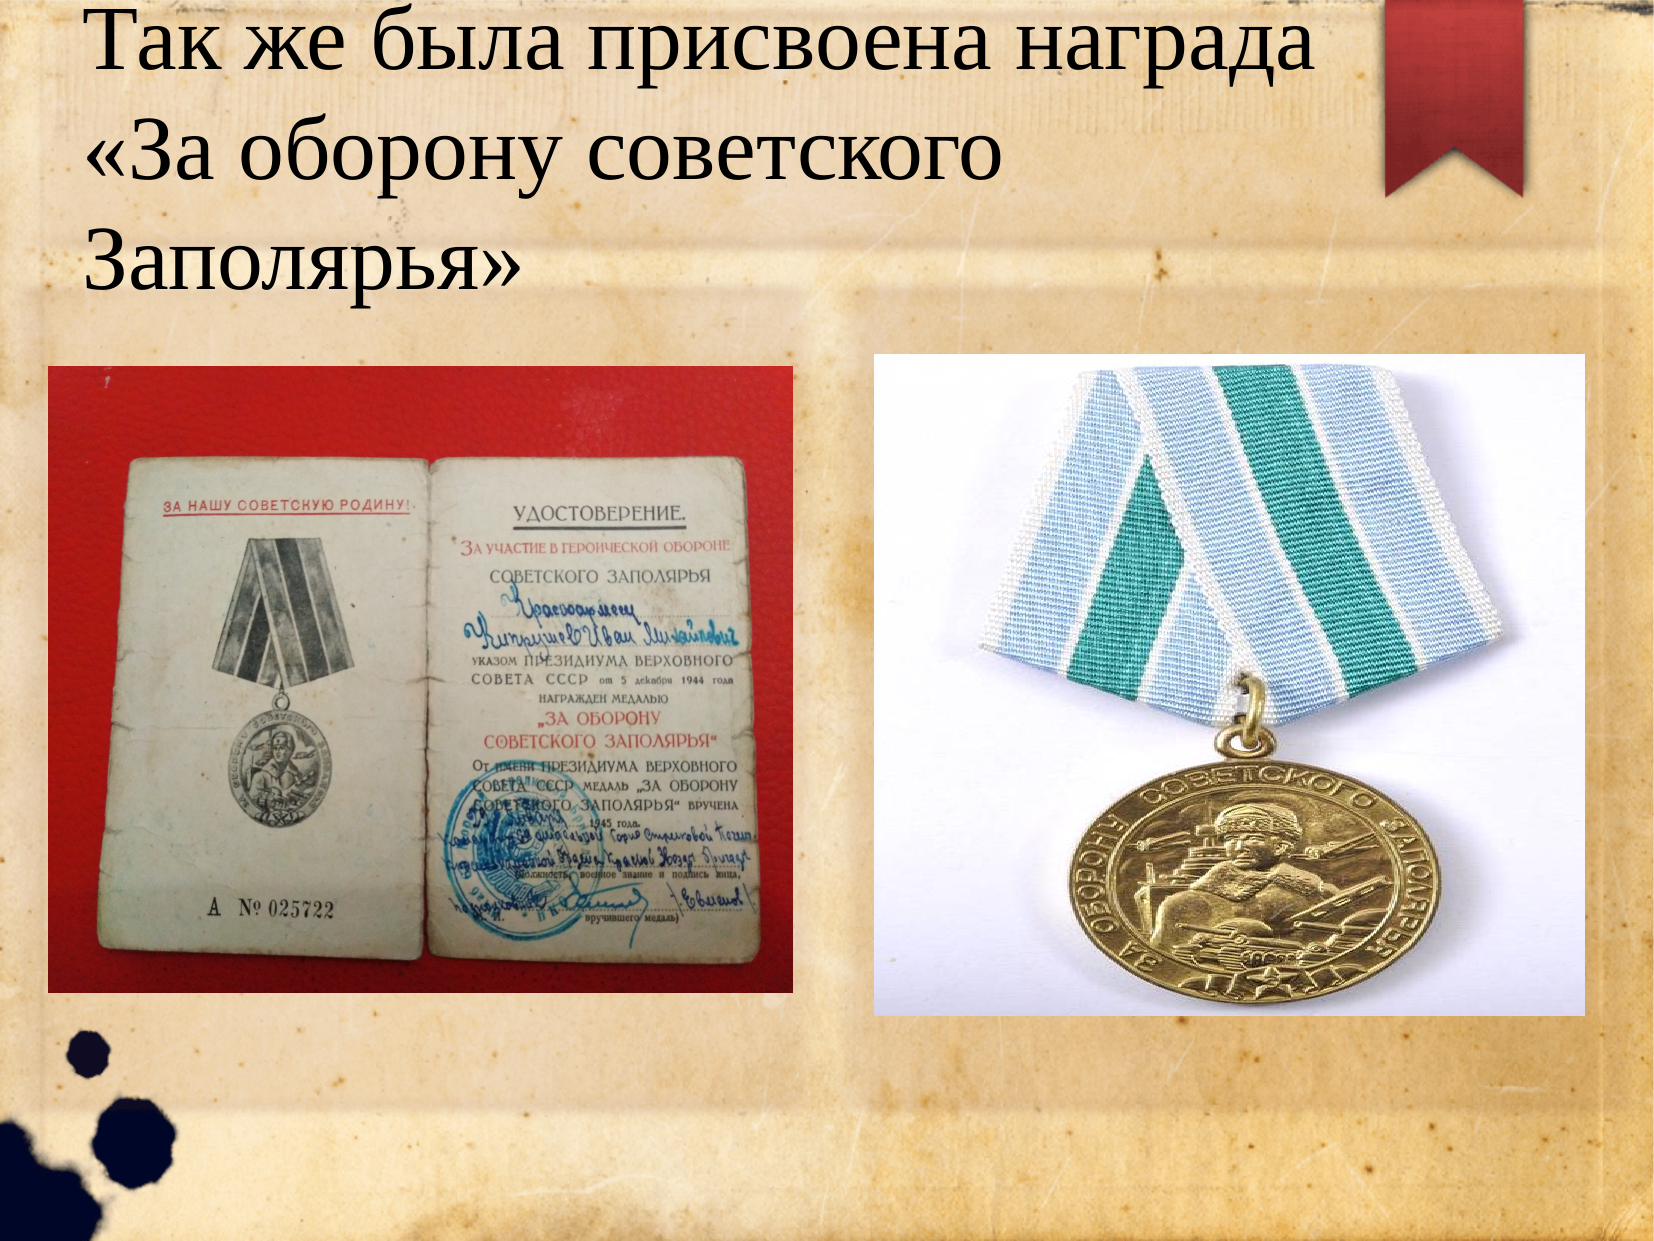

# Так же была присвоена награда «За оборону советского Заполярья»